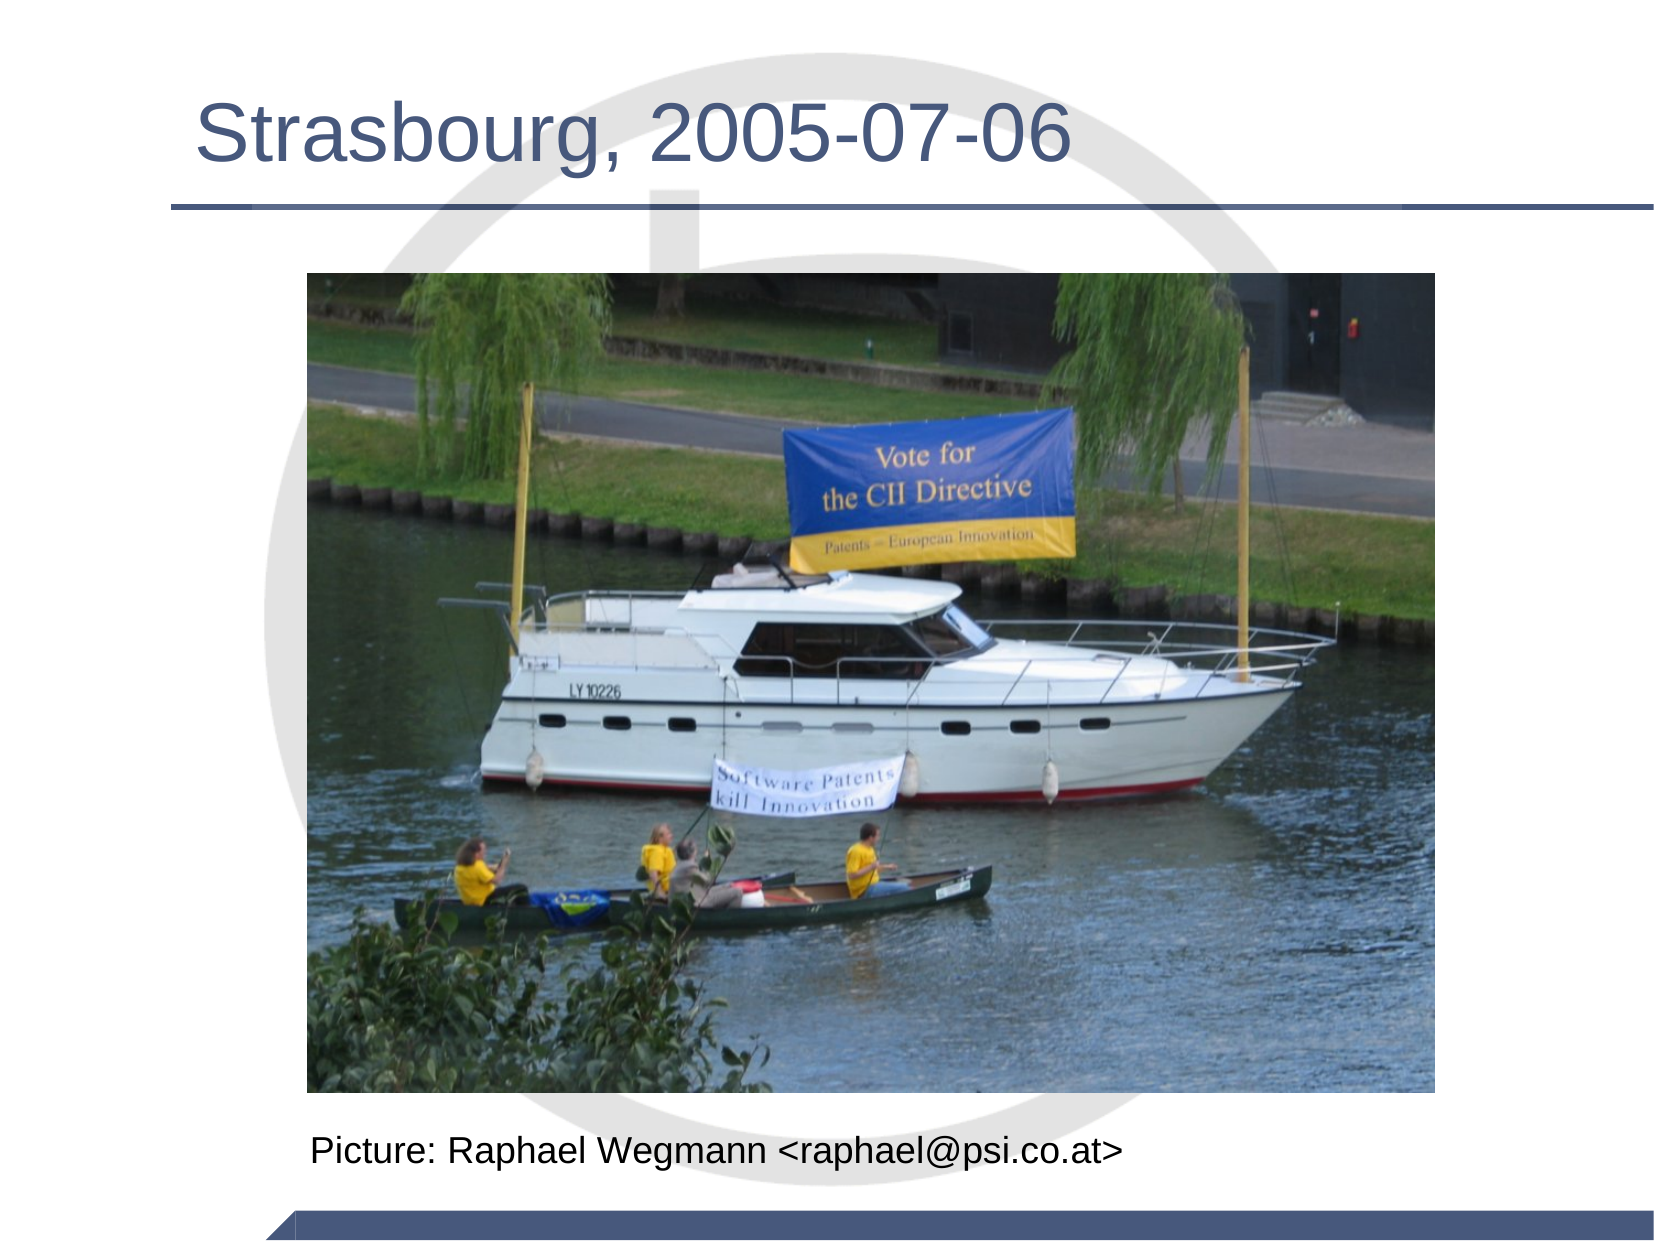

# Strasbourg, 2005-07-06
Picture: Raphael Wegmann <raphael@psi.co.at>